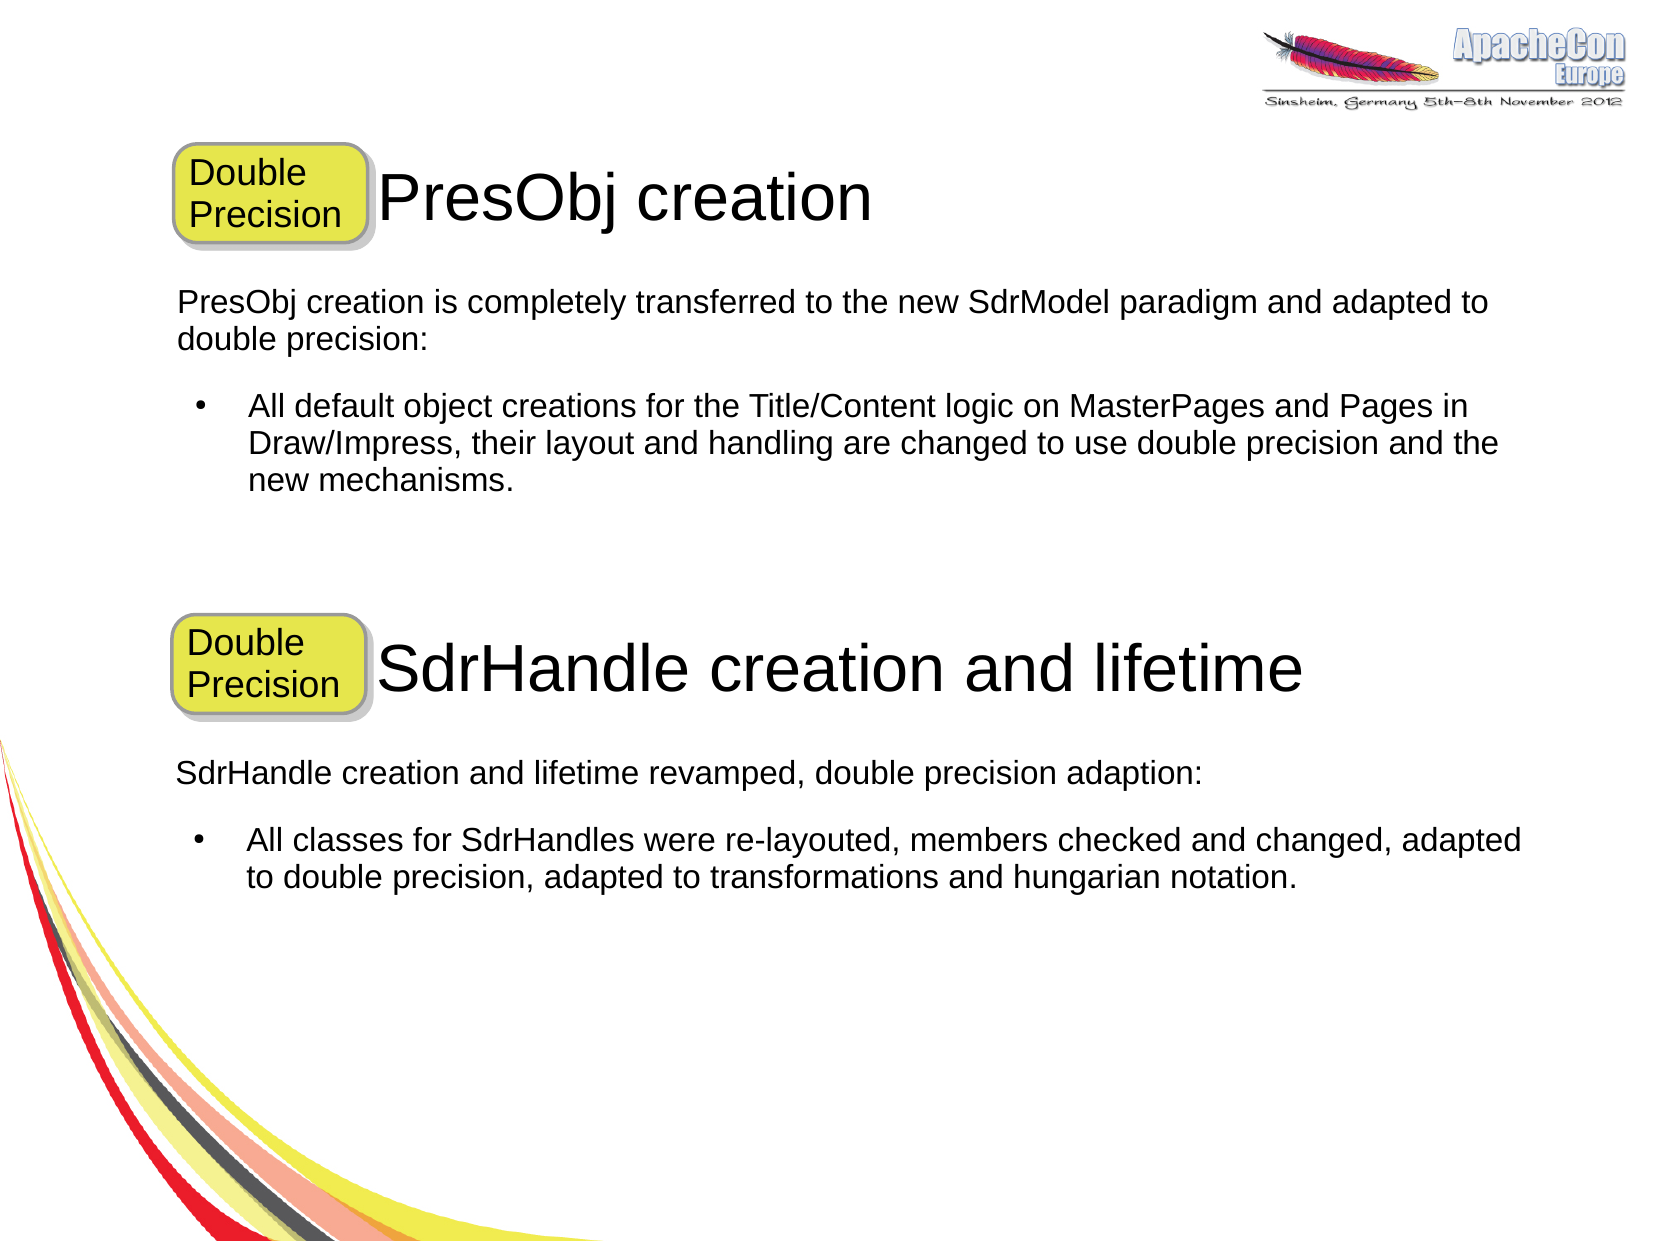

Double
Precision
PresObj creation
# PresObj creation is completely transferred to the new SdrModel paradigm and adapted to double precision:
All default object creations for the Title/Content logic on MasterPages and Pages in Draw/Impress, their layout and handling are changed to use double precision and the new mechanisms.
Double
Precision
SdrHandle creation and lifetime
SdrHandle creation and lifetime revamped, double precision adaption:
All classes for SdrHandles were re-layouted, members checked and changed, adapted to double precision, adapted to transformations and hungarian notation.